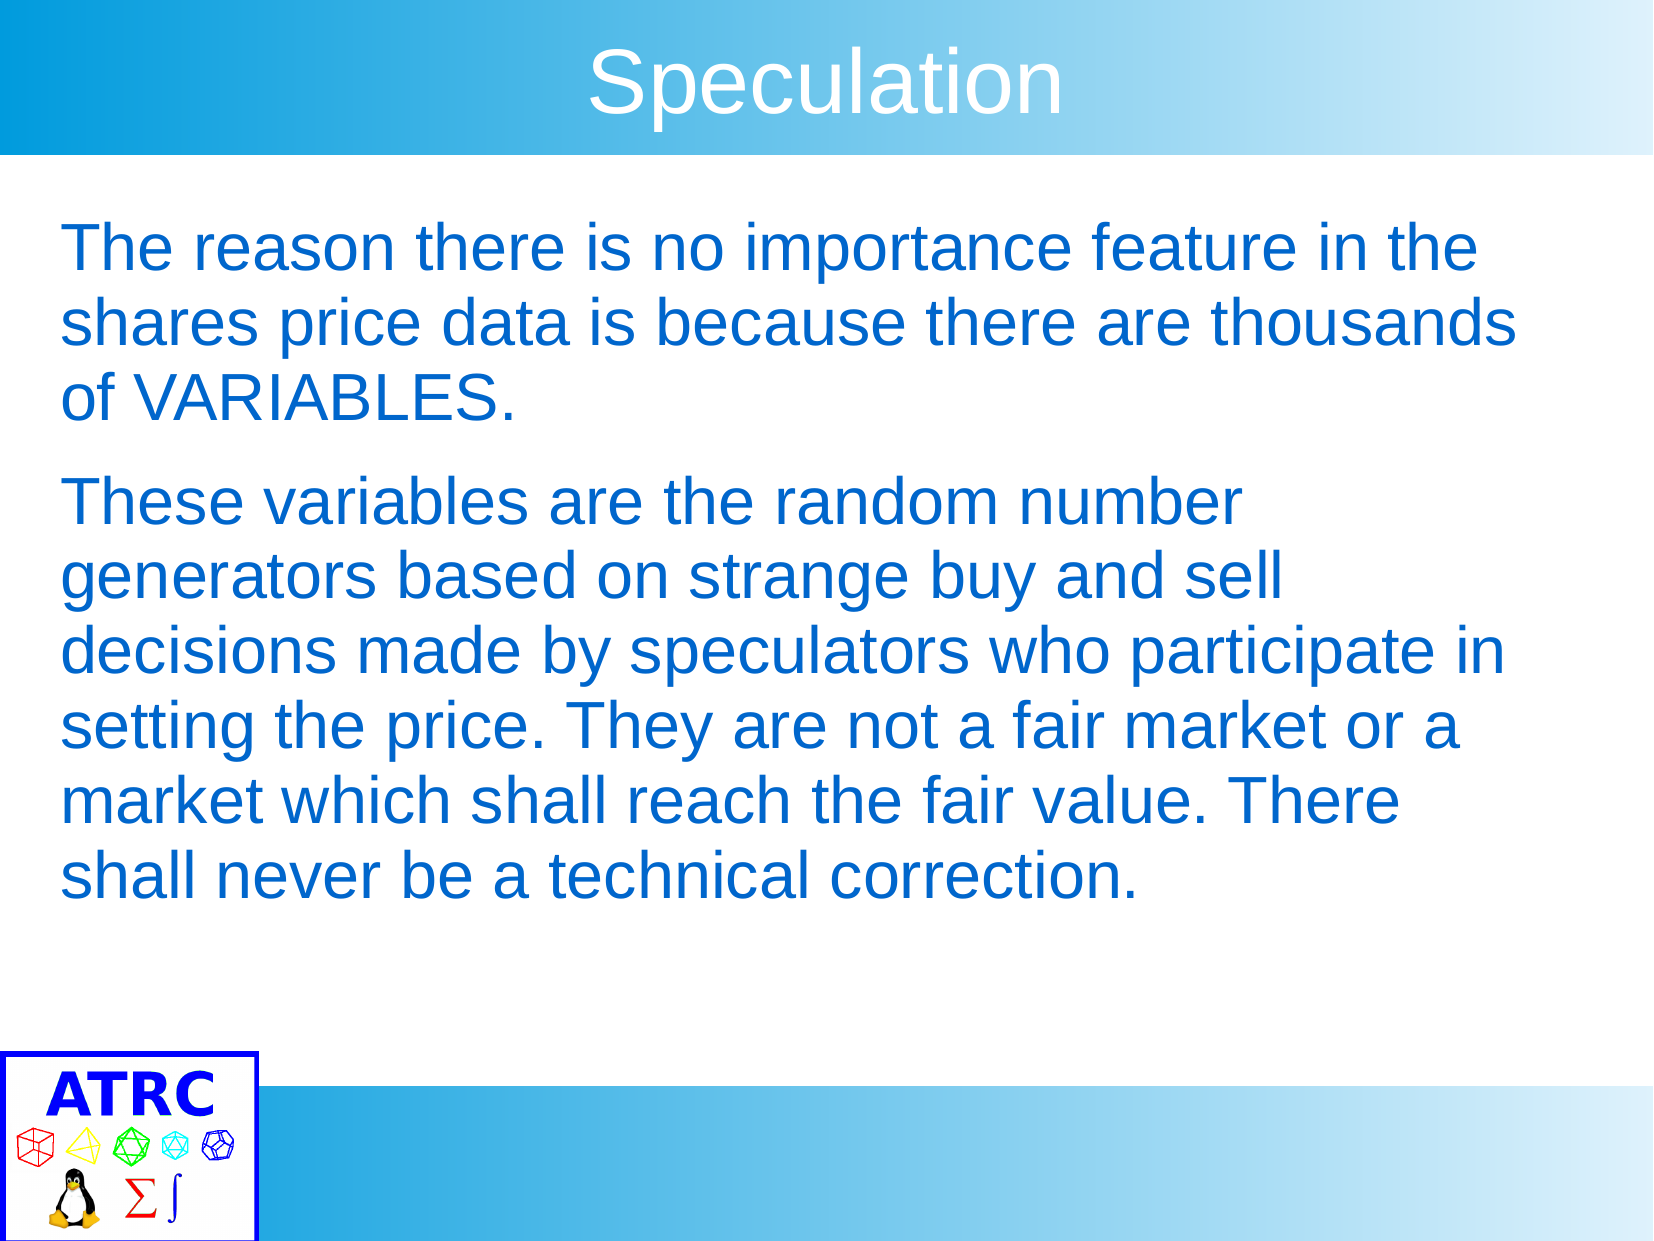

# Speculation
The reason there is no importance feature in the shares price data is because there are thousands of VARIABLES.
These variables are the random number generators based on strange buy and sell decisions made by speculators who participate in setting the price. They are not a fair market or a market which shall reach the fair value. There shall never be a technical correction.